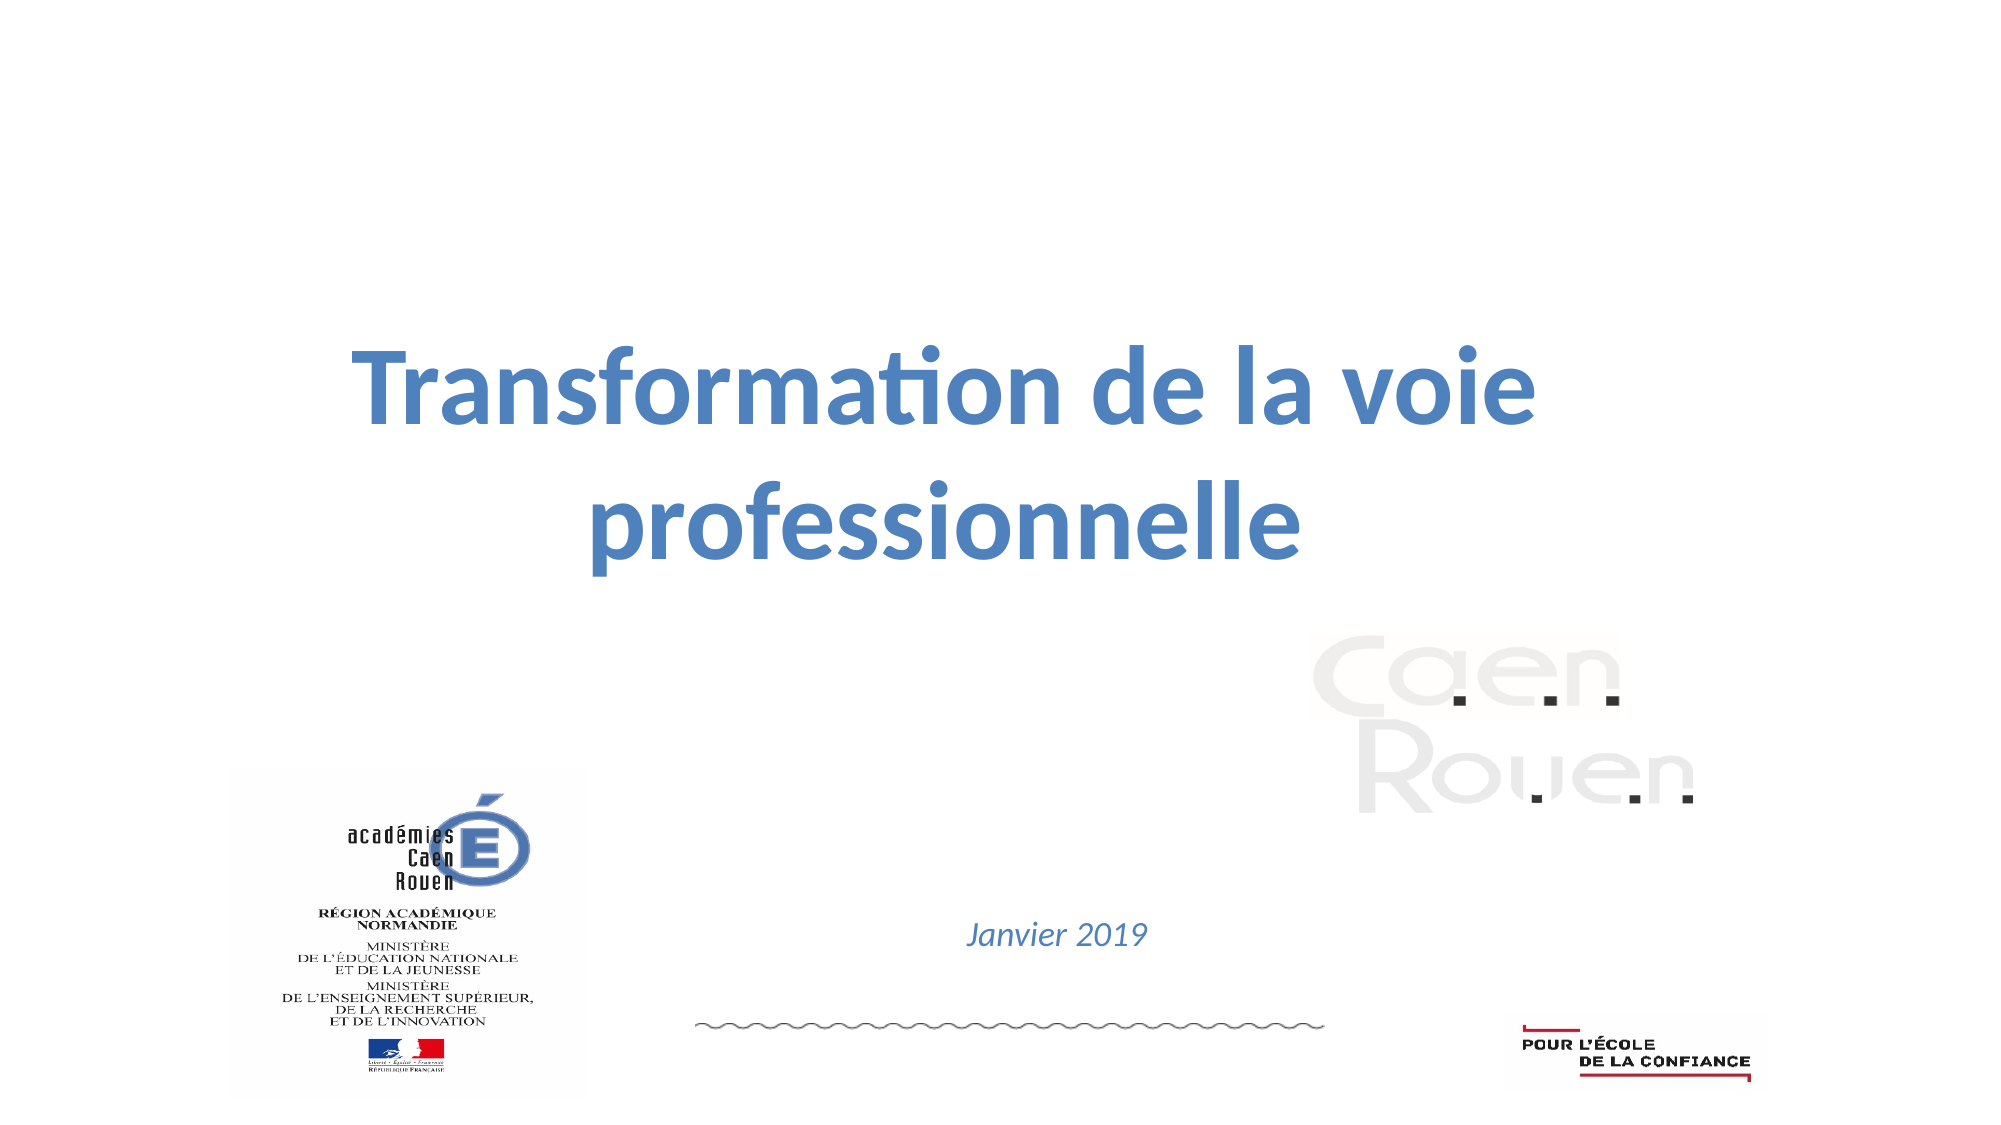

# Transformation de la voie professionnelle
Janvier 2019